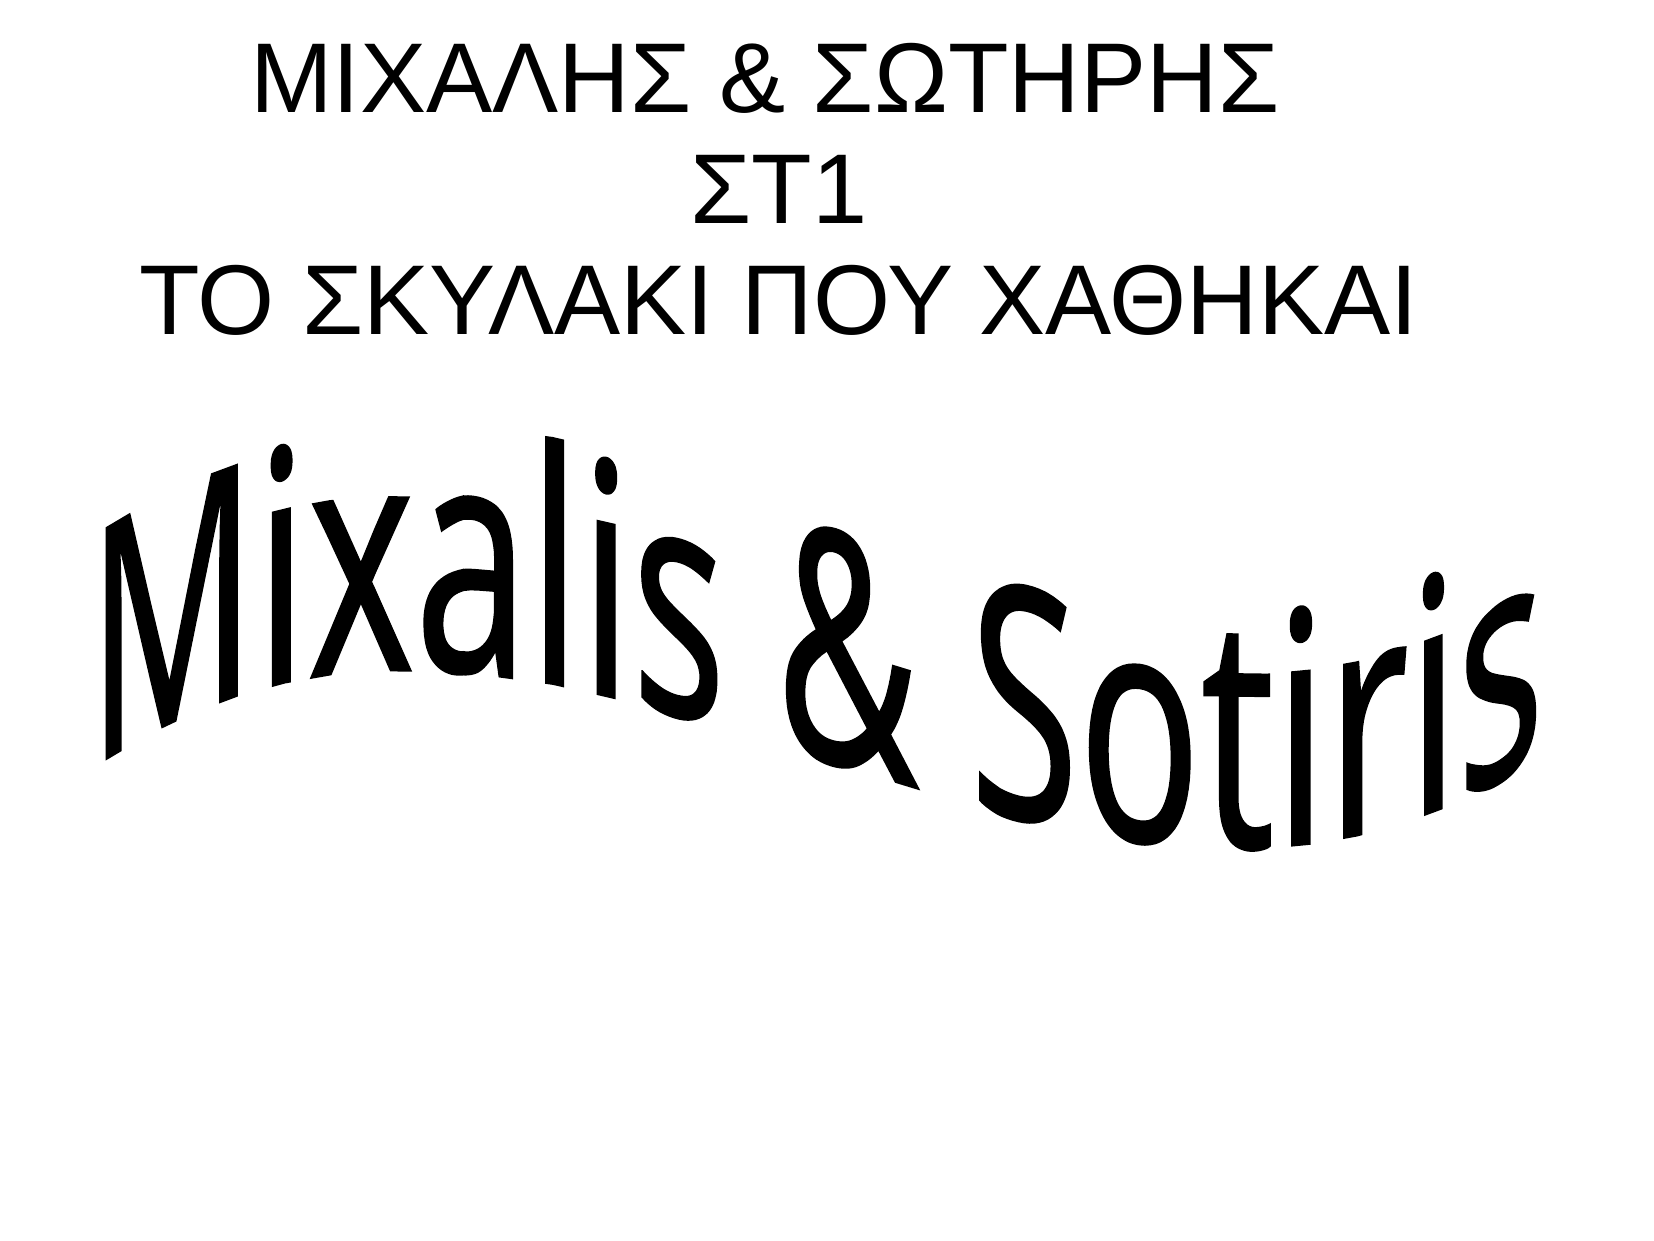

# ΜΙΧΑΛΗΣ & ΣΩΤΗΡΗΣ ΣΤ1 ΤΟ ΣΚΥΛΑΚΙ ΠΟΥ ΧΑΘΗΚΑΙ
Mixalis & Sotiris